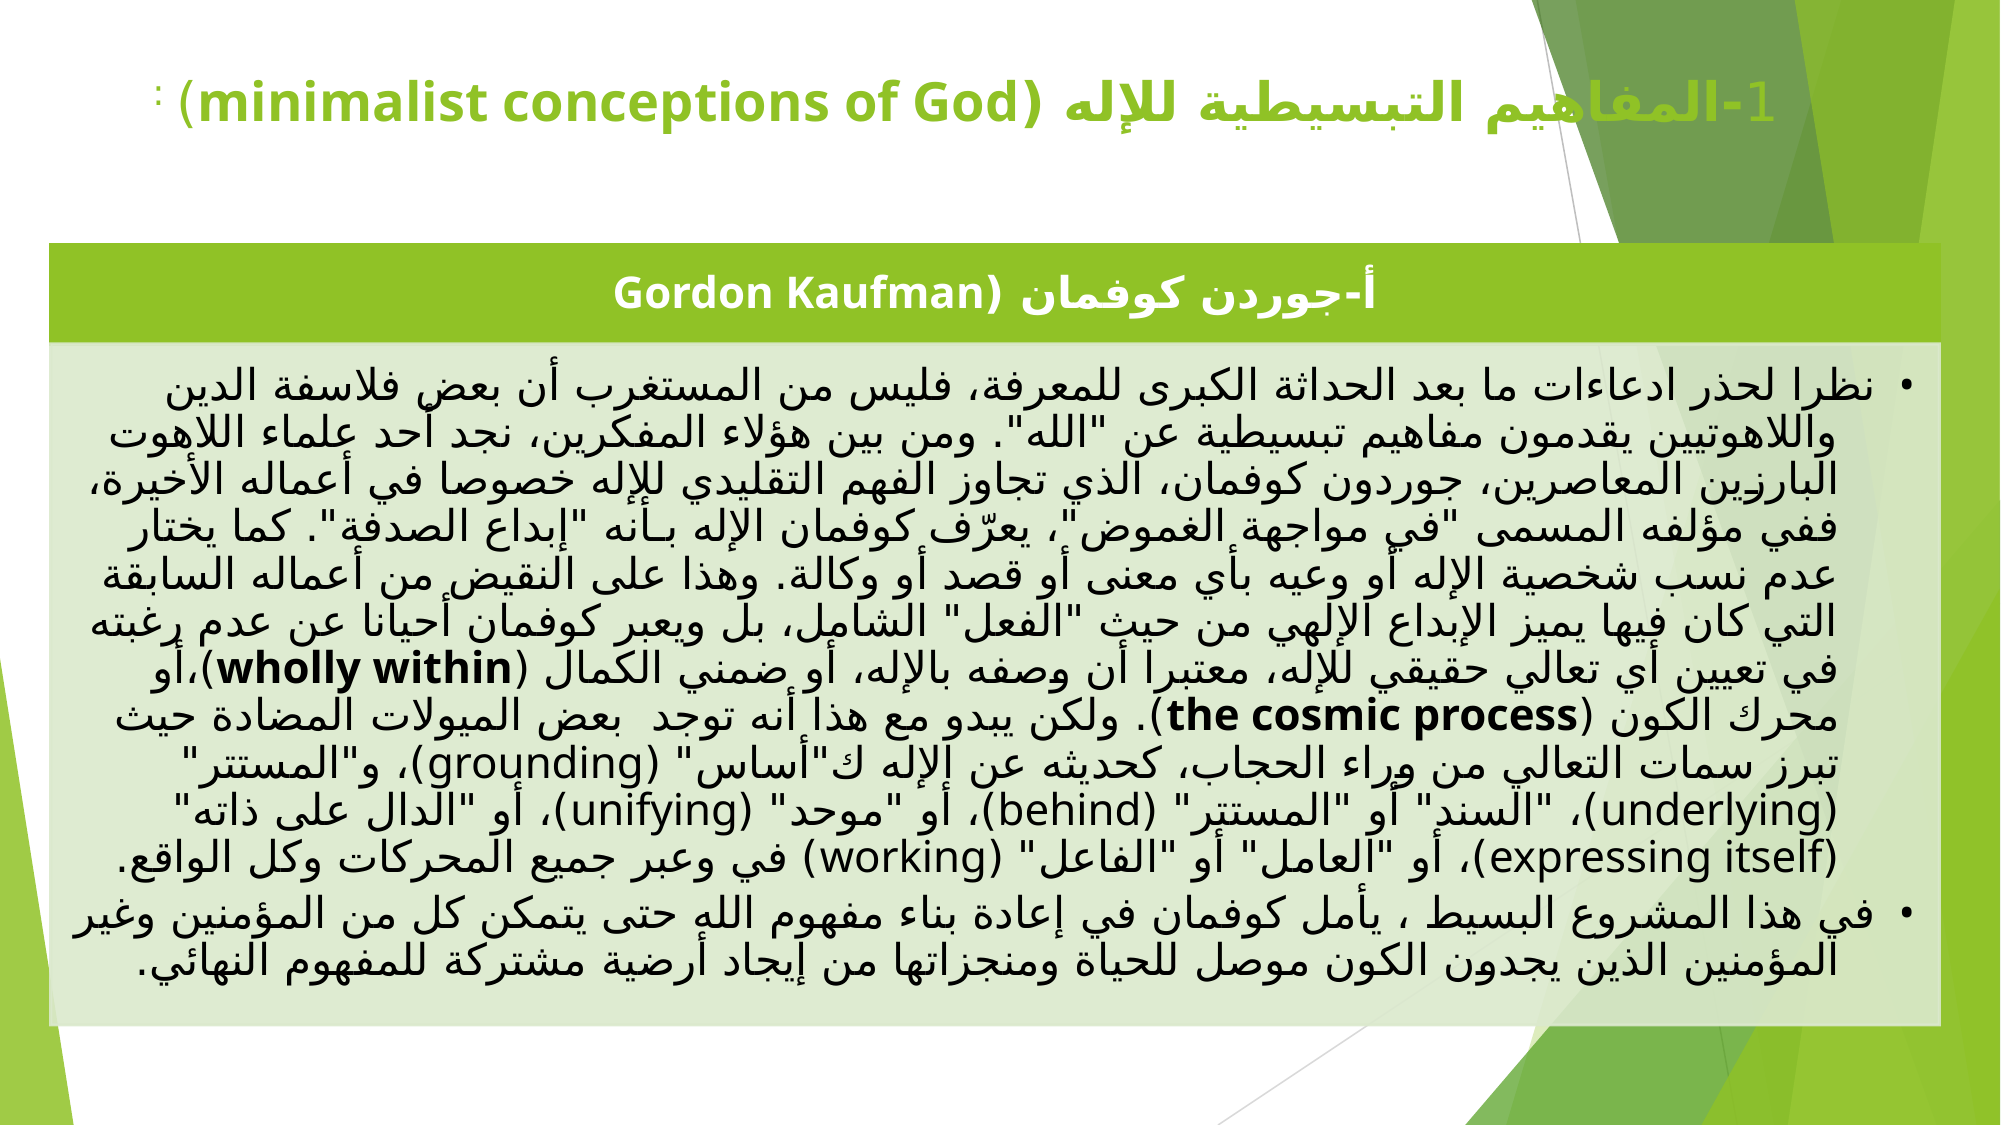

# 1-المفاهيم التبسيطية للإله (minimalist conceptions of God) :
أ-جوردن كوفمان (Gordon Kaufman
نظرا لحذر ادعاءات ما بعد الحداثة الكبرى للمعرفة، فليس من المستغرب أن بعض فلاسفة الدين واللاهوتيين يقدمون مفاهيم تبسيطية عن "الله". ومن بين هؤلاء المفكرين، نجد أحد علماء اللاهوت البارزين المعاصرين، جوردون كوفمان، الذي تجاوز الفهم التقليدي للإله خصوصا في أعماله الأخيرة، ففي مؤلفه المسمى "في مواجهة الغموض"، يعرّف كوفمان الإله بـأنه "إبداع الصدفة". كما يختار عدم نسب شخصية الإله أو وعيه بأي معنى أو قصد أو وكالة. وهذا على النقيض من أعماله السابقة التي كان فيها يميز الإبداع الإلهي من حيث "الفعل" الشامل، بل ويعبر كوفمان أحيانا عن عدم رغبته في تعيين أي تعالي حقيقي للإله، معتبرا أن وصفه بالإله، أو ضمني الكمال (wholly within)،أو محرك الكون (the cosmic process). ولكن يبدو مع هذا أنه توجد بعض الميولات المضادة حيث تبرز سمات التعالي من وراء الحجاب، كحديثه عن الإله ك"أساس" (grounding)، و"المستتر" (underlying)، "السند" أو "المستتر" (behind)، أو "موحد" (unifying)، أو "الدال على ذاته" (expressing itself)، أو "العامل" أو "الفاعل" (working) في وعبر جميع المحركات وكل الواقع.
في هذا المشروع البسيط ، يأمل كوفمان في إعادة بناء مفهوم الله حتى يتمكن كل من المؤمنين وغير المؤمنين الذين يجدون الكون موصل للحياة ومنجزاتها من إيجاد أرضية مشتركة للمفهوم النهائي.